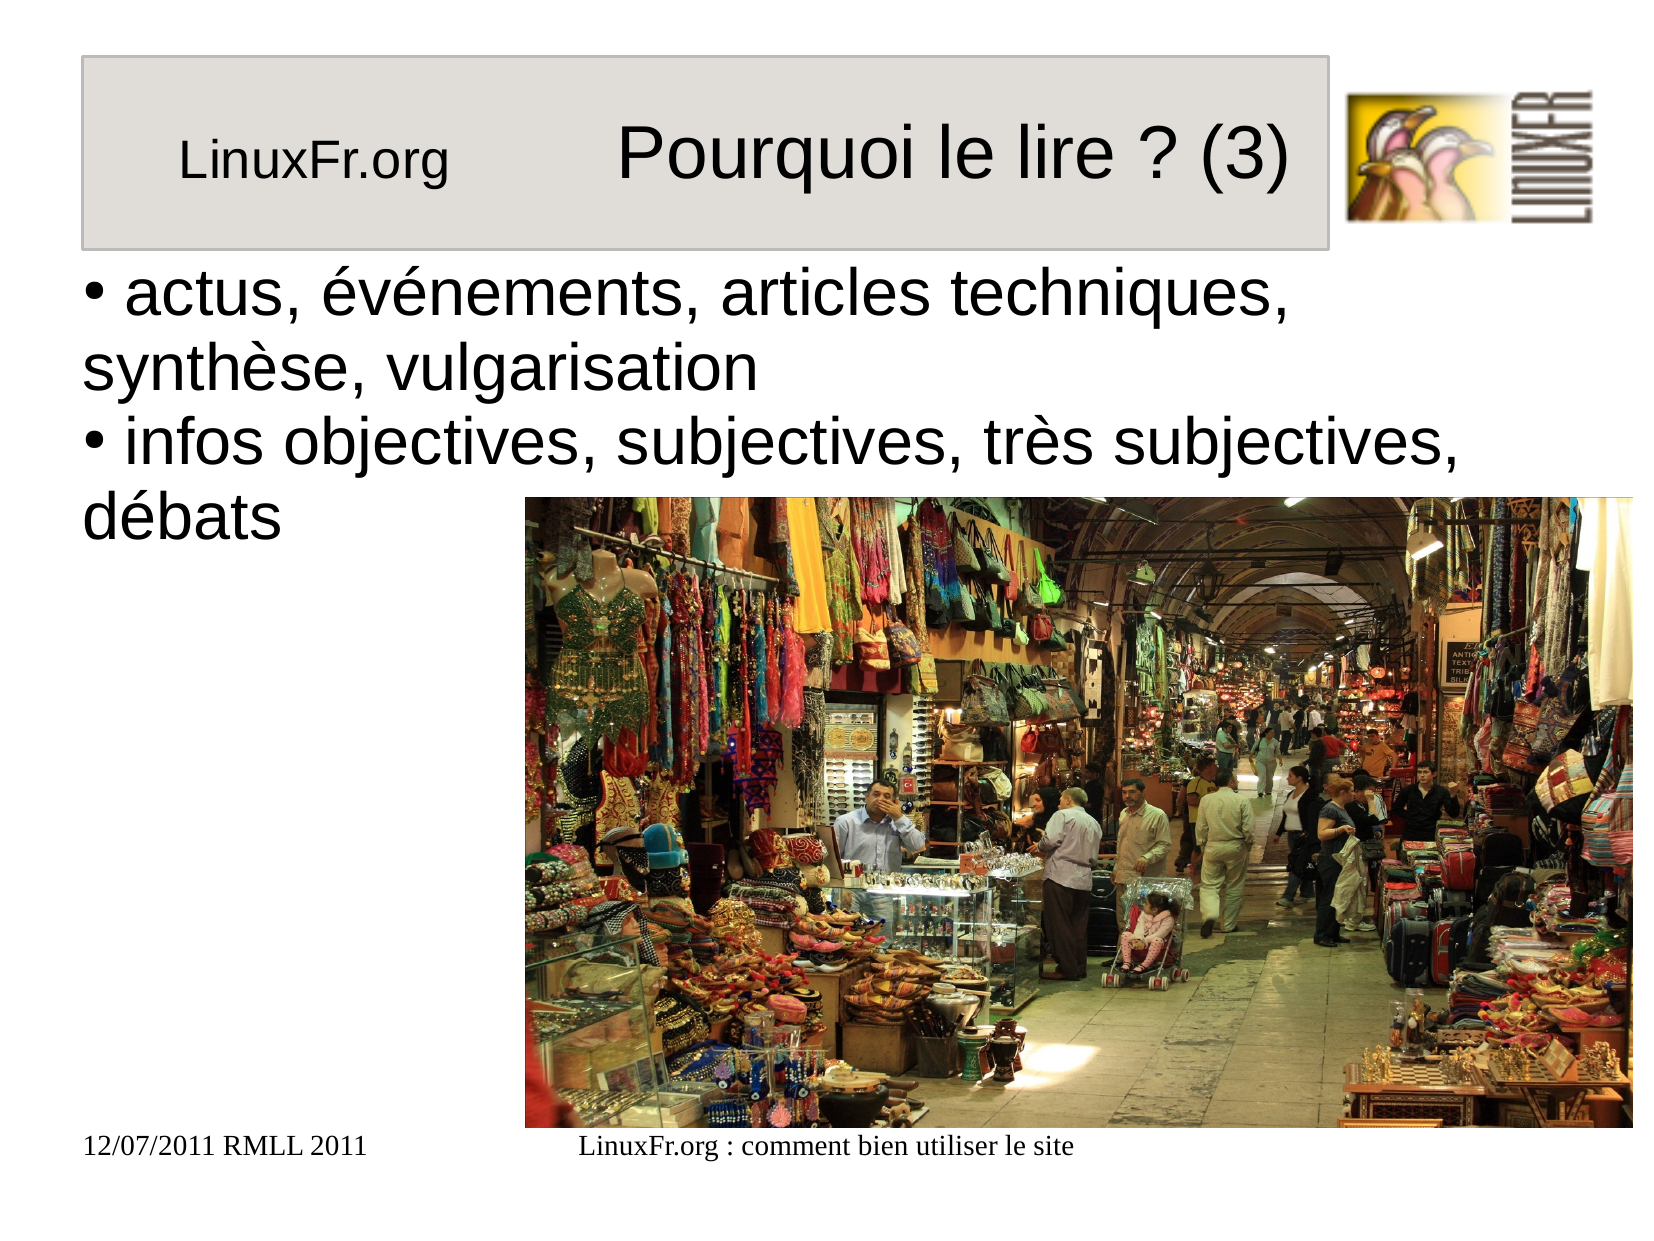

# LinuxFr.org Pourquoi le lire ? (3)
 actus, événements, articles techniques, synthèse, vulgarisation
 infos objectives, subjectives, très subjectives, débats